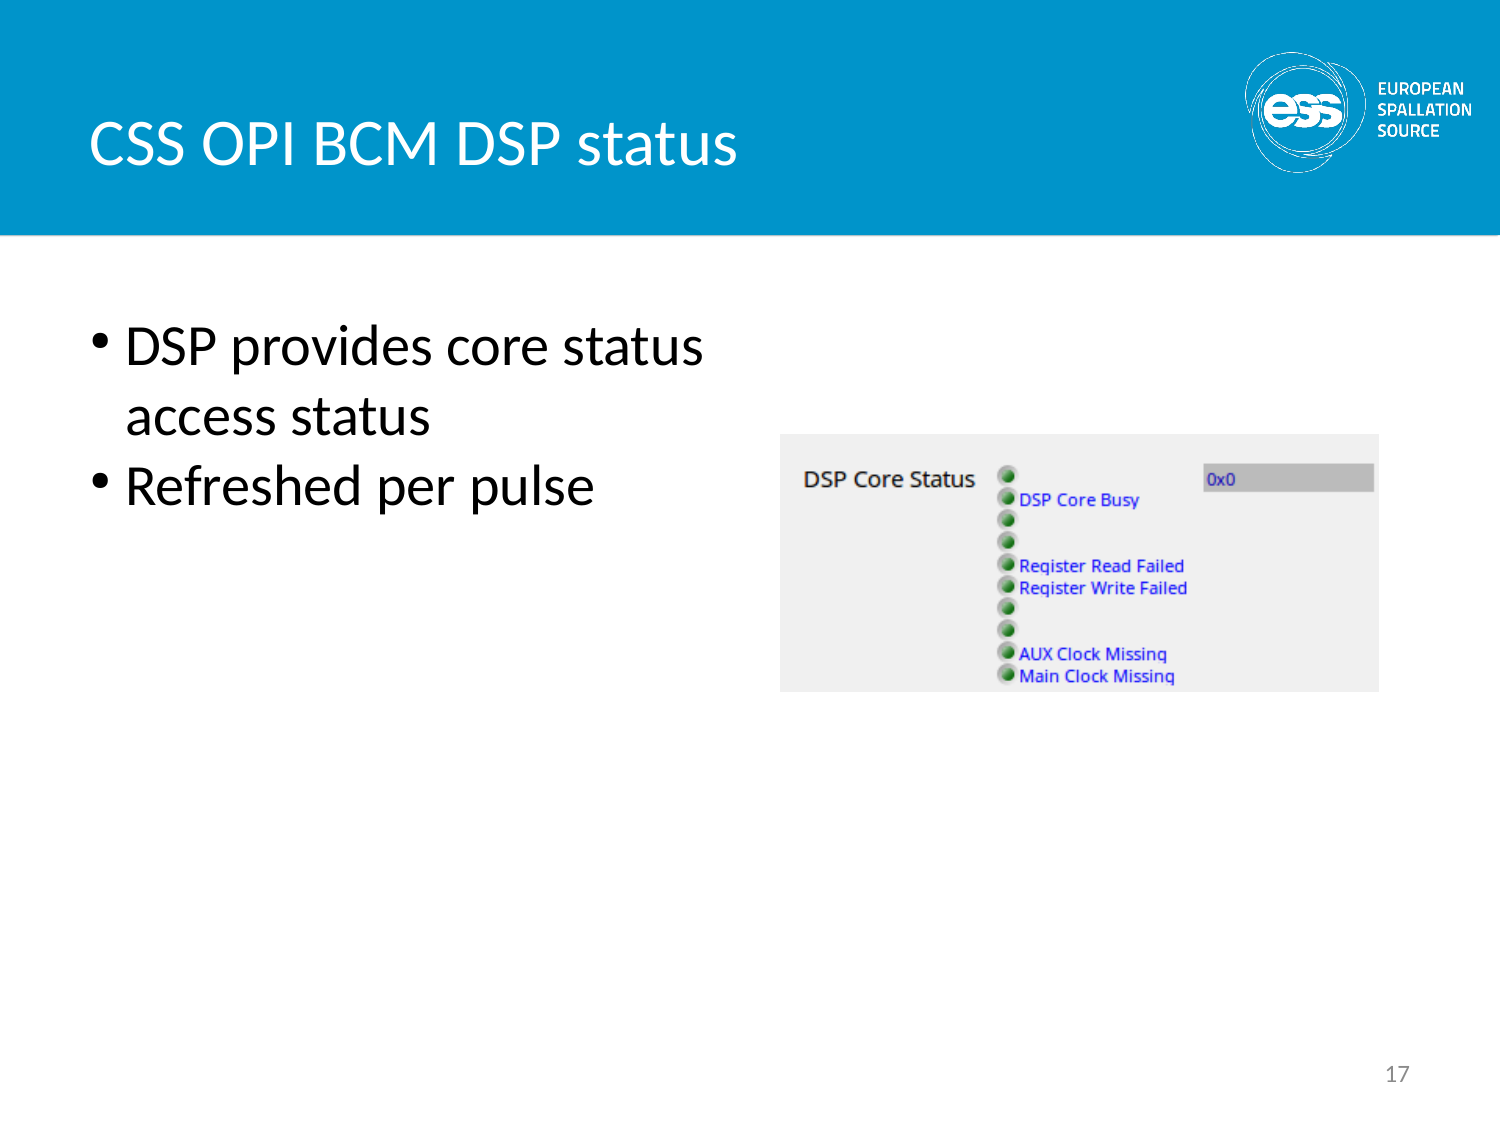

CSS OPI BCM DSP status
DSP provides core status access status
Refreshed per pulse